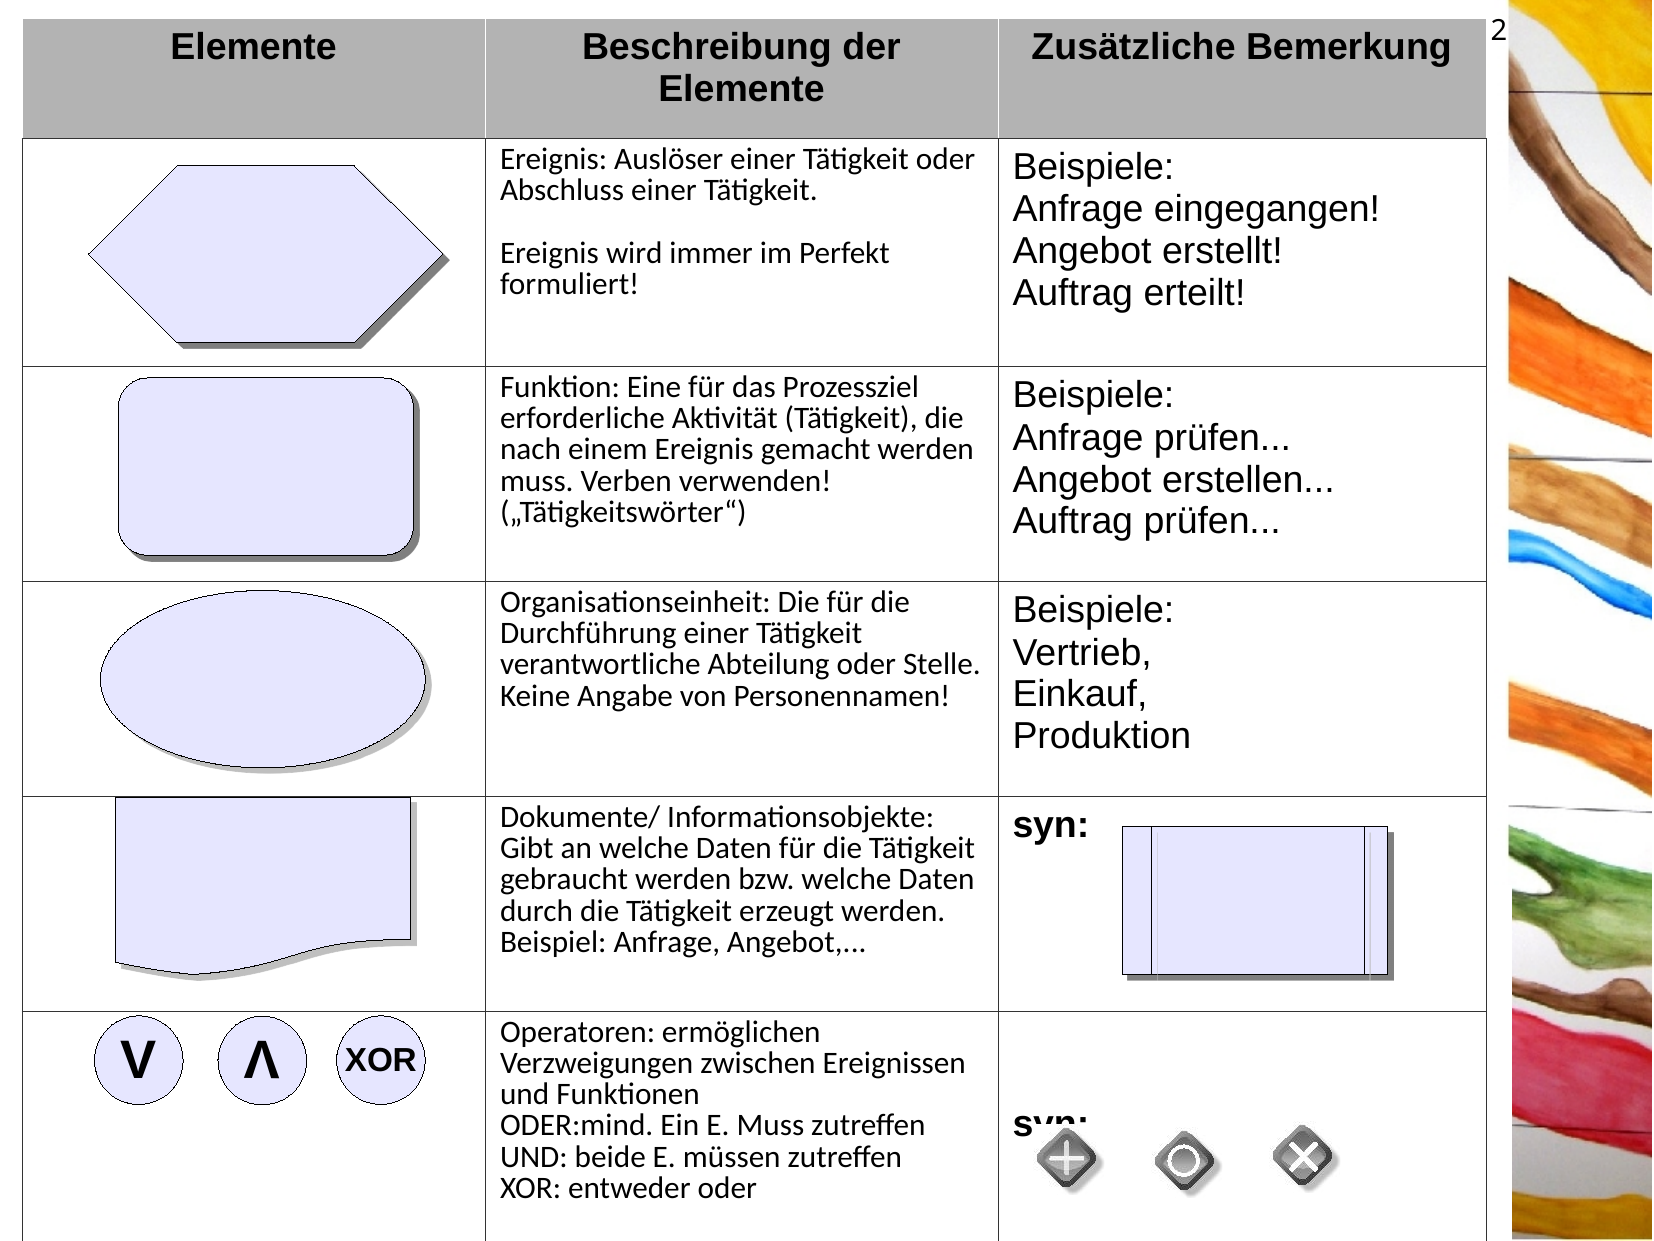

2
| Elemente | Beschreibung der Elemente | Zusätzliche Bemerkung |
| --- | --- | --- |
| | Ereignis: Auslöser einer Tätigkeit oder Abschluss einer Tätigkeit. Ereignis wird immer im Perfekt formuliert! | Beispiele: Anfrage eingegangen! Angebot erstellt! Auftrag erteilt! |
| | Funktion: Eine für das Prozessziel erforderliche Aktivität (Tätigkeit), die nach einem Ereignis gemacht werden muss. Verben verwenden! („Tätigkeitswörter“) | Beispiele: Anfrage prüfen... Angebot erstellen... Auftrag prüfen... |
| | Organisationseinheit: Die für die Durchführung einer Tätigkeit verantwortliche Abteilung oder Stelle. Keine Angabe von Personennamen! | Beispiele: Vertrieb, Einkauf, Produktion |
| | Dokumente/ Informationsobjekte: Gibt an welche Daten für die Tätigkeit gebraucht werden bzw. welche Daten durch die Tätigkeit erzeugt werden. Beispiel: Anfrage, Angebot,... | syn: |
| | Operatoren: ermöglichen Verzweigungen zwischen Ereignissen und Funktionen ODER:mind. Ein E. Muss zutreffen UND: beide E. müssen zutreffen XOR: entweder oder | syn: |
V
XOR
V